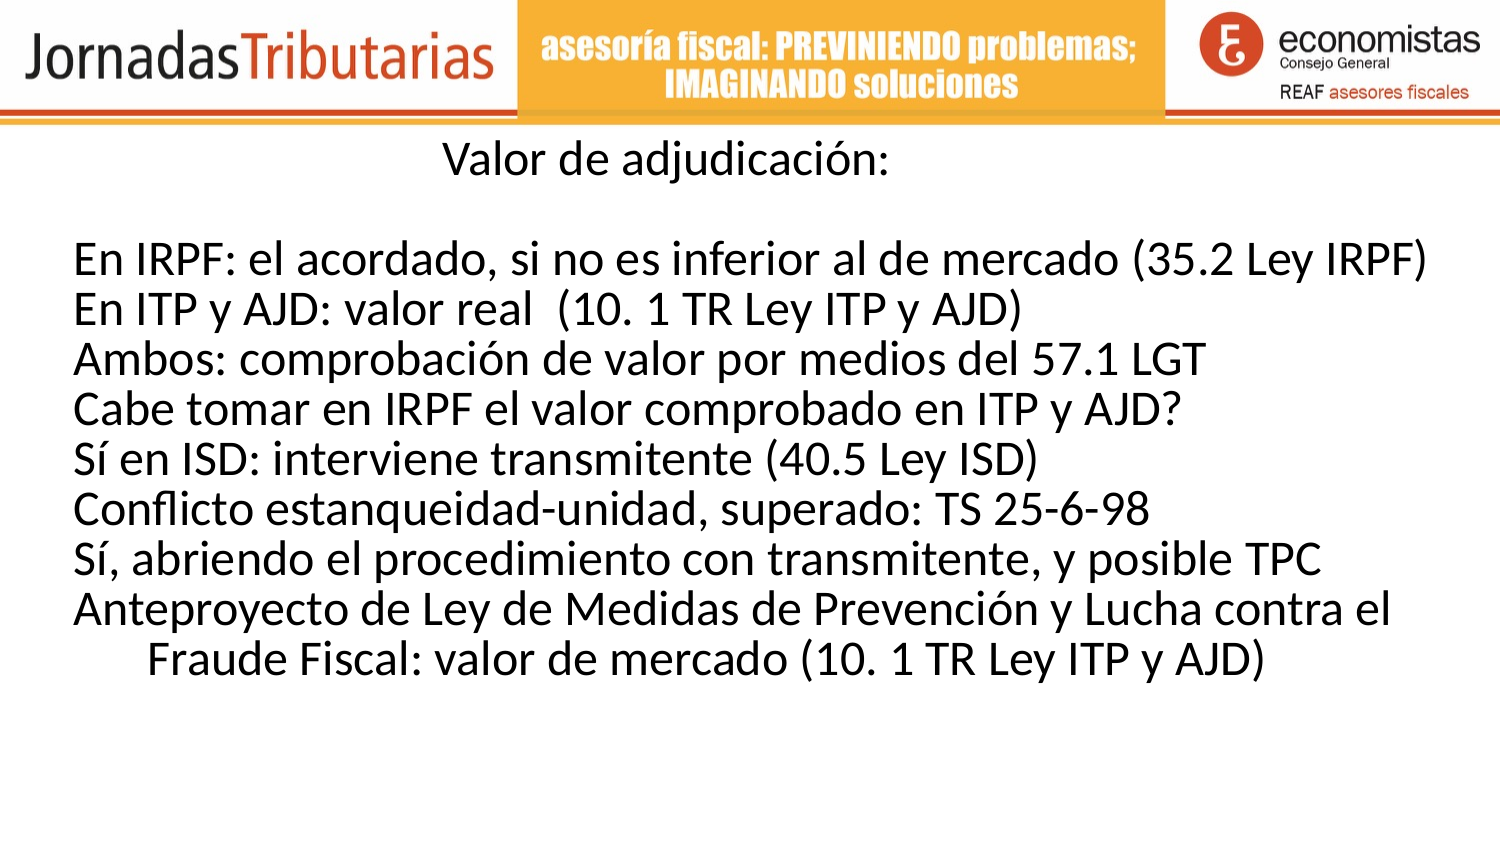

Valor de adjudicación:
En IRPF: el acordado, si no es inferior al de mercado (35.2 Ley IRPF)
En ITP y AJD: valor real (10. 1 TR Ley ITP y AJD)
Ambos: comprobación de valor por medios del 57.1 LGT
Cabe tomar en IRPF el valor comprobado en ITP y AJD?
Sí en ISD: interviene transmitente (40.5 Ley ISD)
Conflicto estanqueidad-unidad, superado: TS 25-6-98
Sí, abriendo el procedimiento con transmitente, y posible TPC
Anteproyecto de Ley de Medidas de Prevención y Lucha contra el 		Fraude Fiscal: valor de mercado (10. 1 TR Ley ITP y AJD)